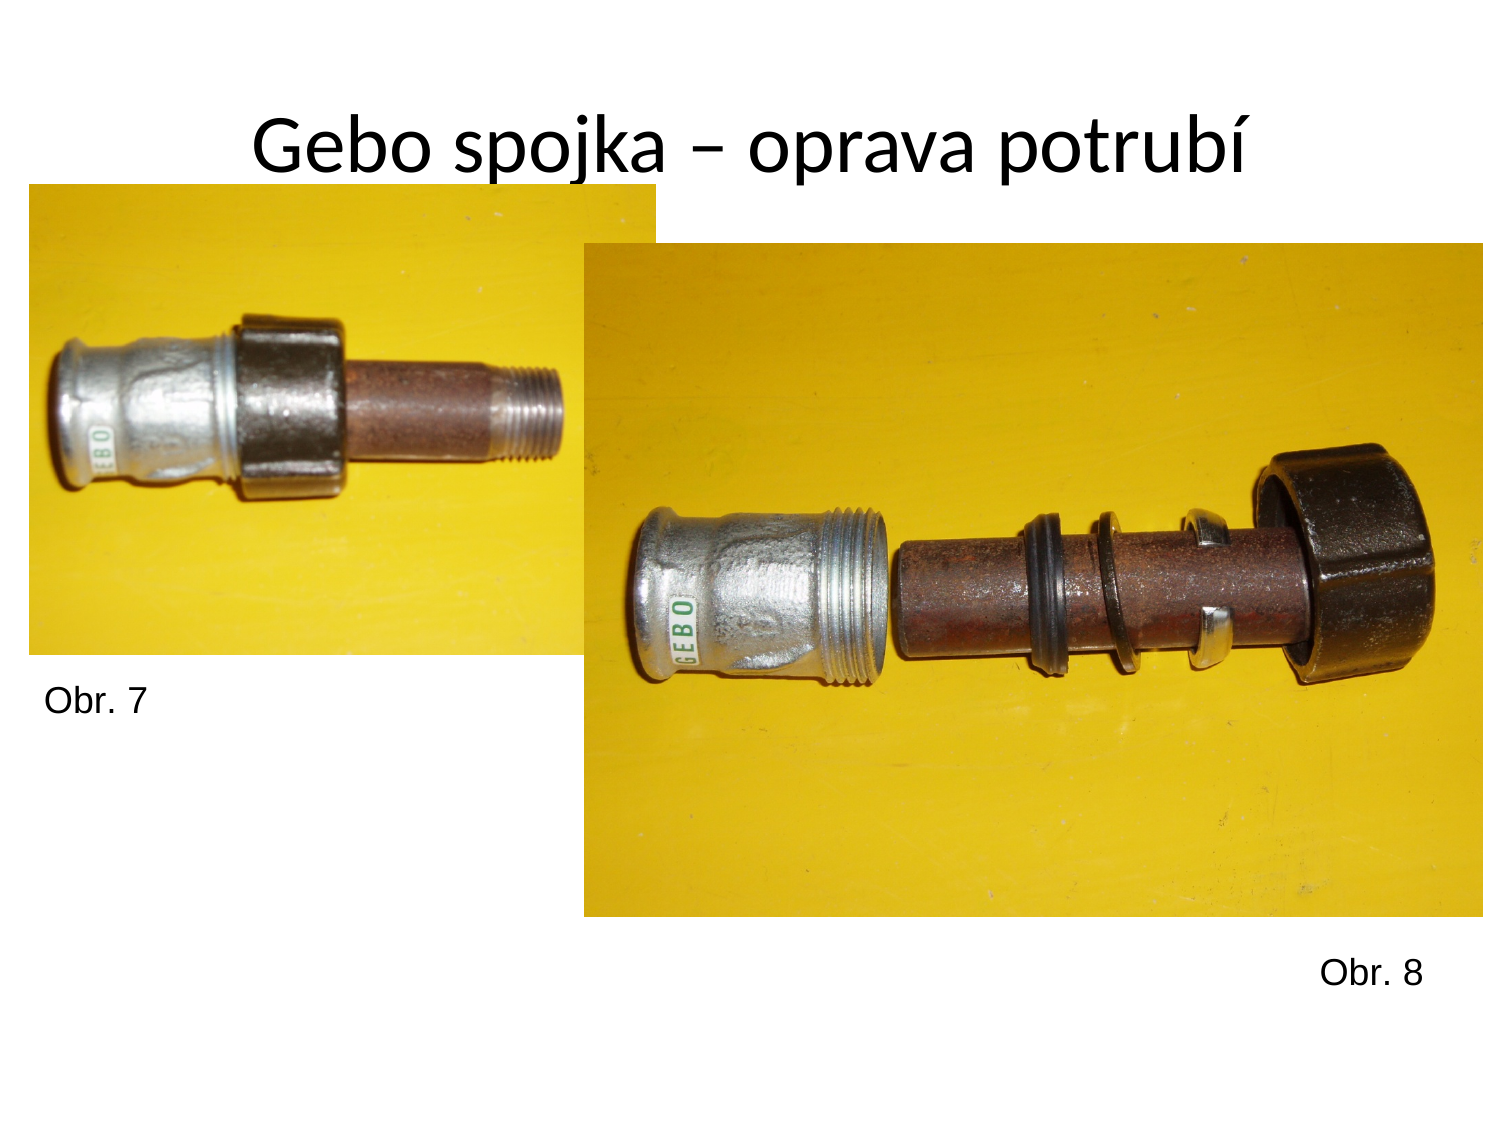

# Gebo spojka – oprava potrubí
Obr. 7
Obr. 8